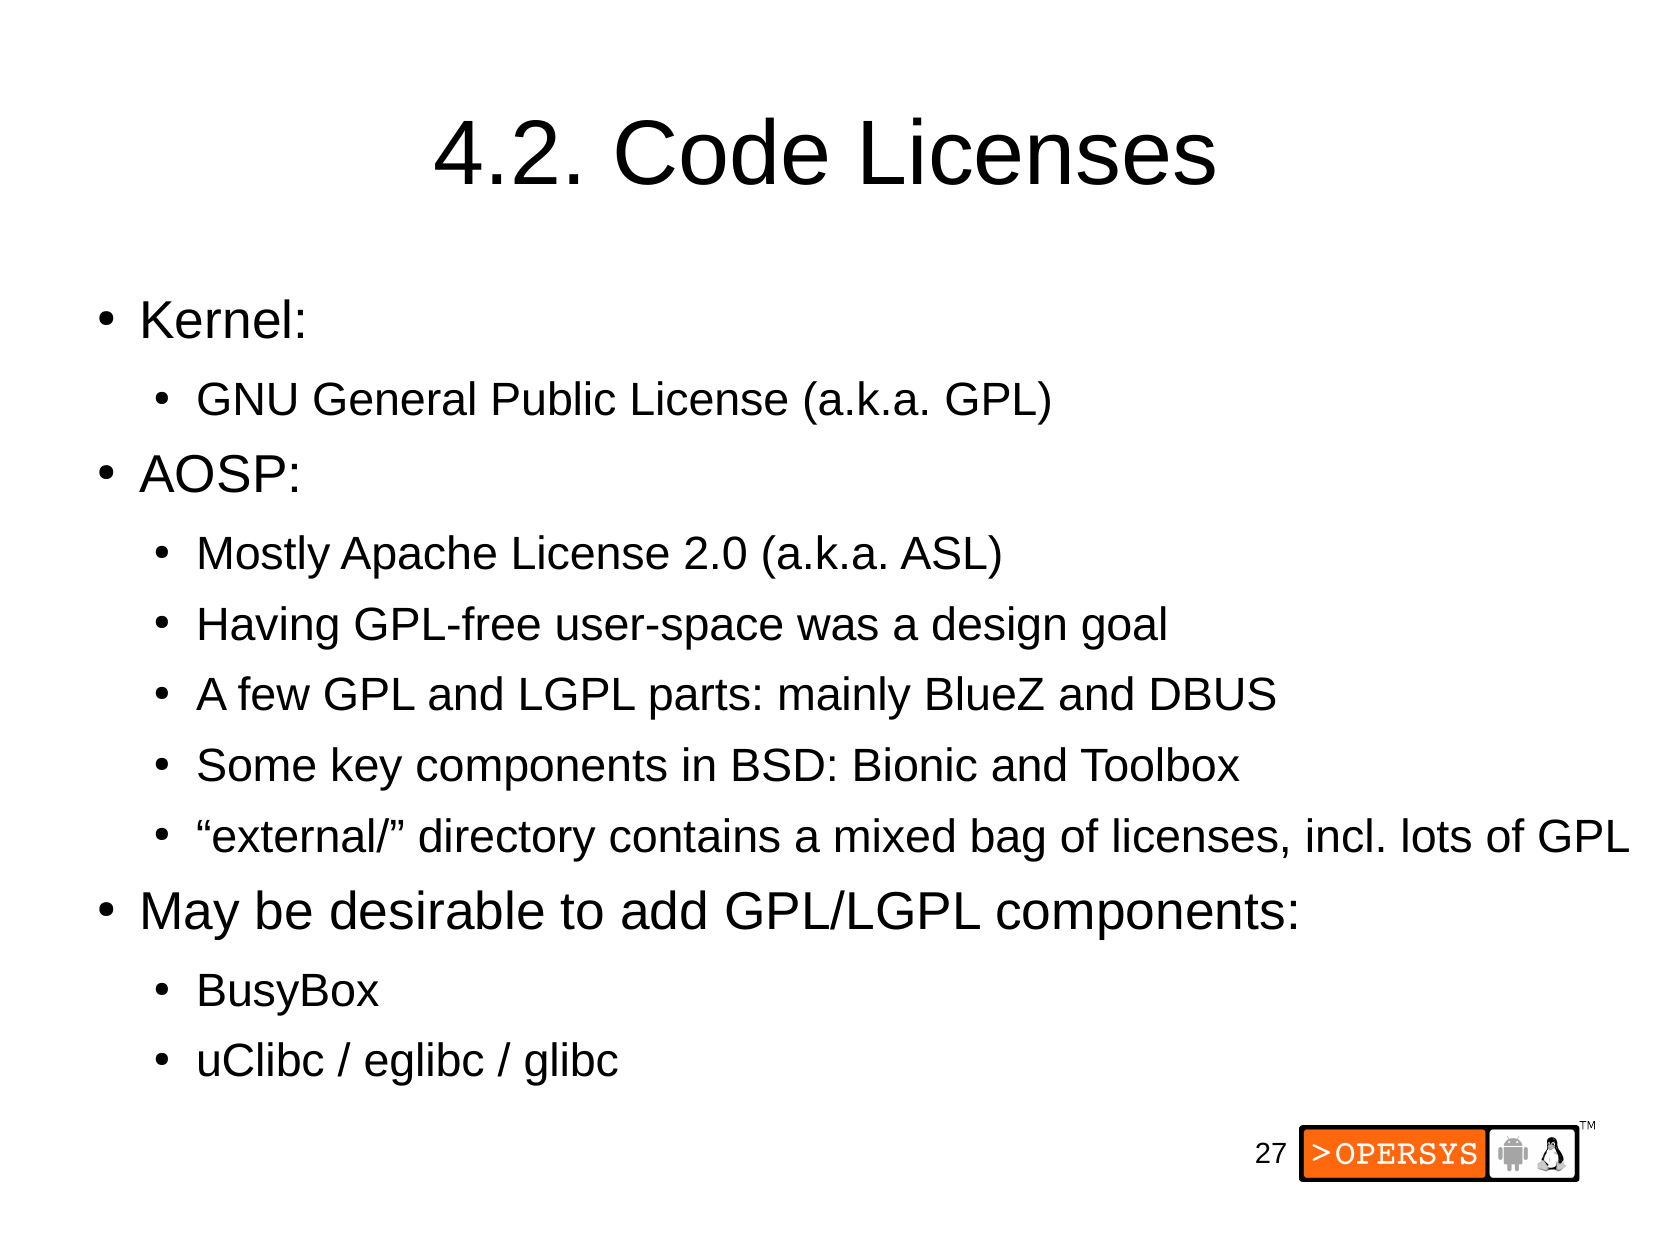

# 4.2. Code Licenses
Kernel:
GNU General Public License (a.k.a. GPL)
AOSP:
Mostly Apache License 2.0 (a.k.a. ASL)
Having GPL-free user-space was a design goal
A few GPL and LGPL parts: mainly BlueZ and DBUS
Some key components in BSD: Bionic and Toolbox
“external/” directory contains a mixed bag of licenses, incl. lots of GPL
May be desirable to add GPL/LGPL components:
BusyBox
uClibc / eglibc / glibc